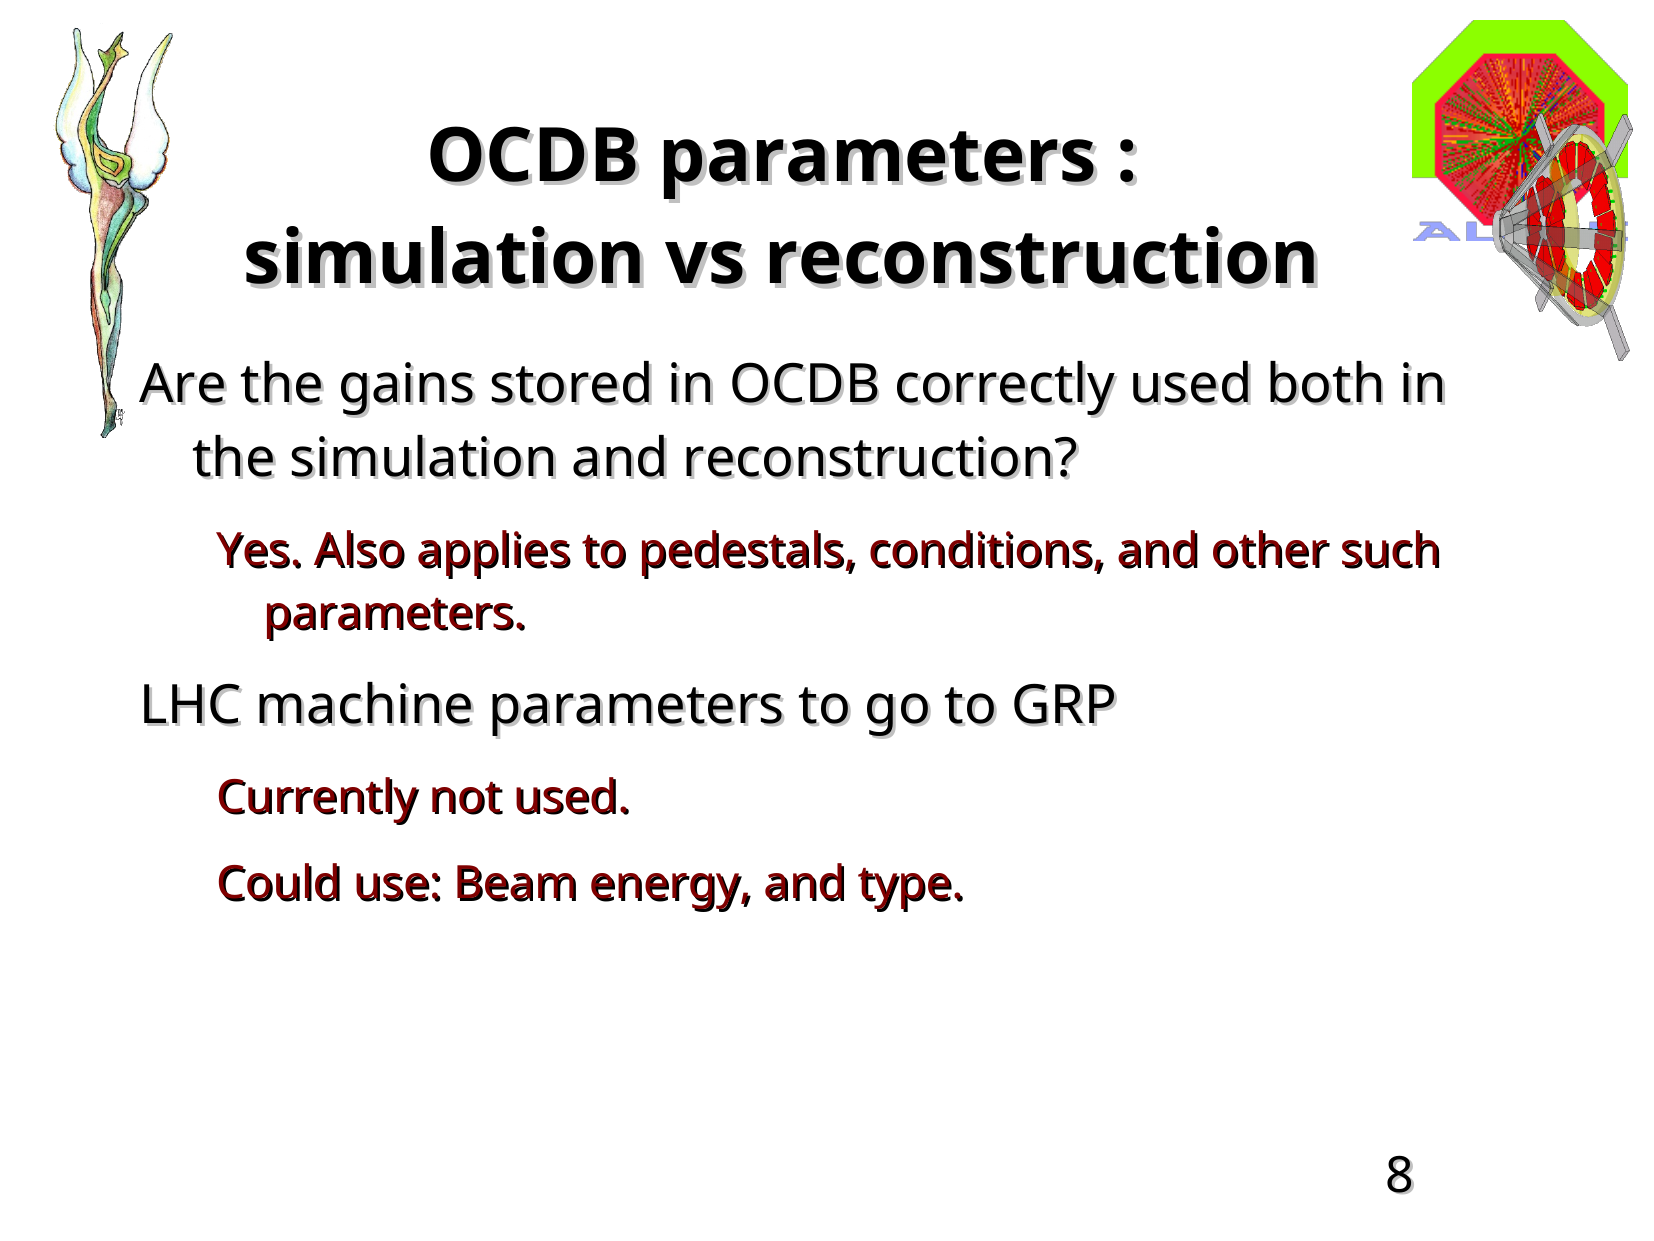

# OCDB parameters : simulation vs reconstruction
Are the gains stored in OCDB correctly used both in the simulation and reconstruction?
Yes. Also applies to pedestals, conditions, and other such parameters.
LHC machine parameters to go to GRP
Currently not used.
Could use: Beam energy, and type.